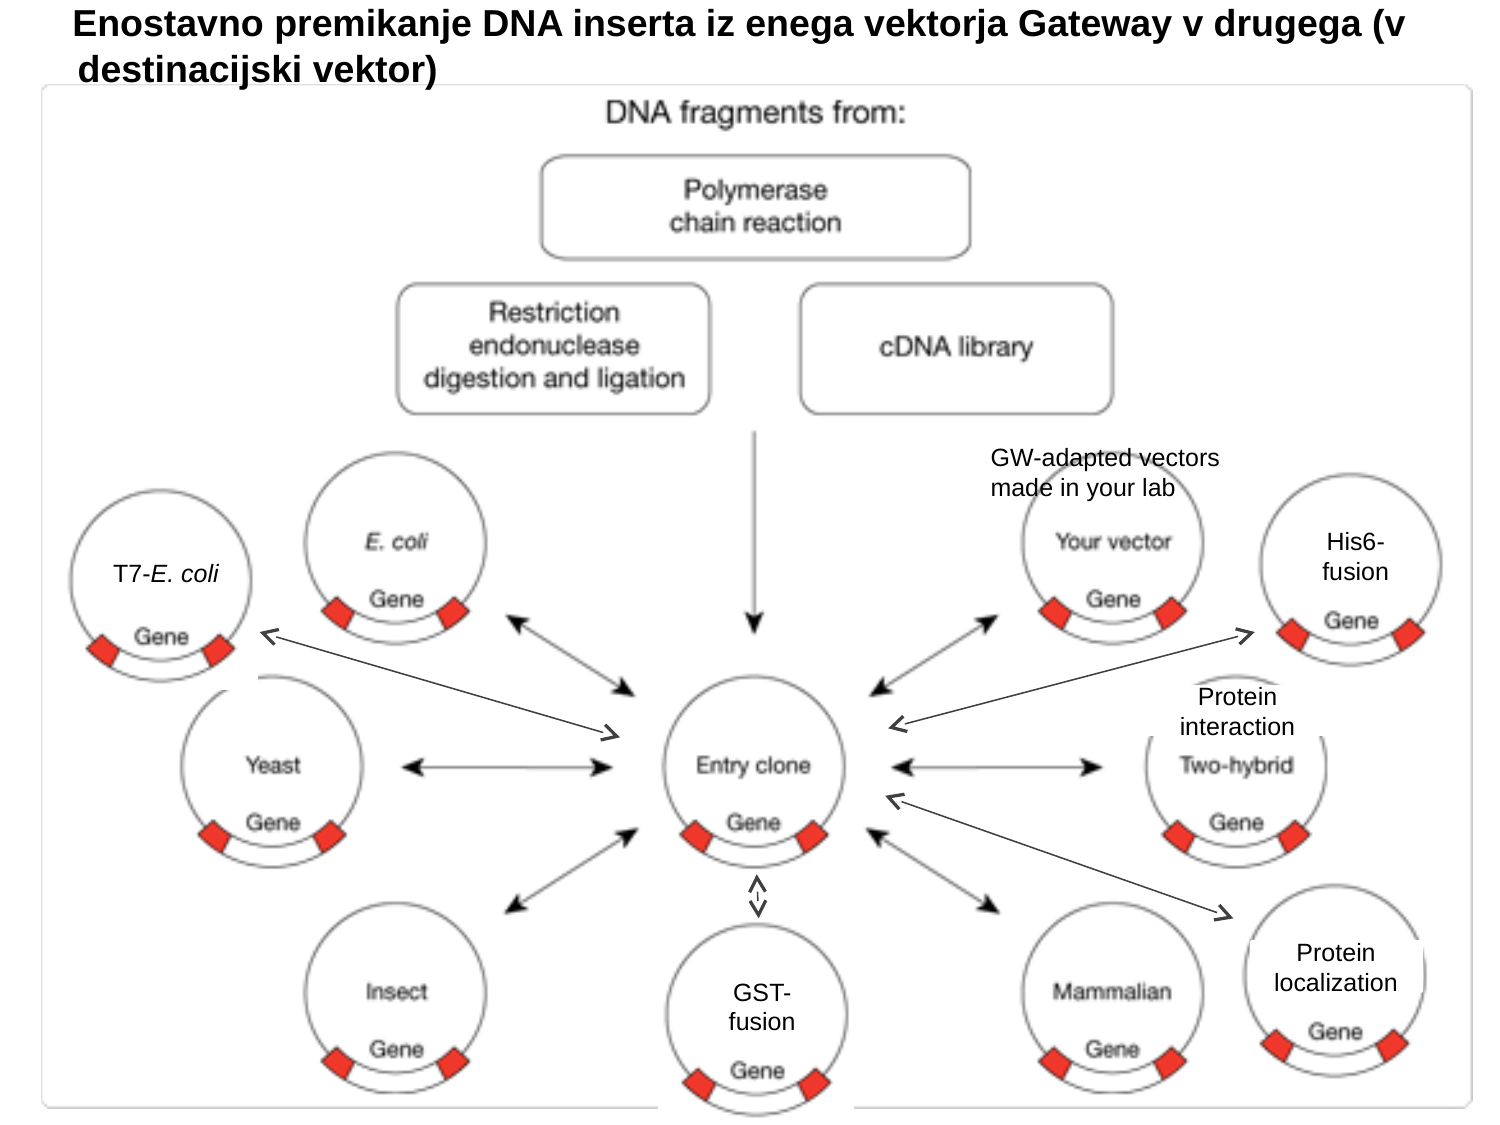

Enostavno premikanje DNA inserta iz enega vektorja Gateway v drugega (v
 destinacijski vektor)
GW-adapted vectors
made in your lab
His6-fusion
T7-E. coli
Protein interaction
Protein localization
GST-fusion